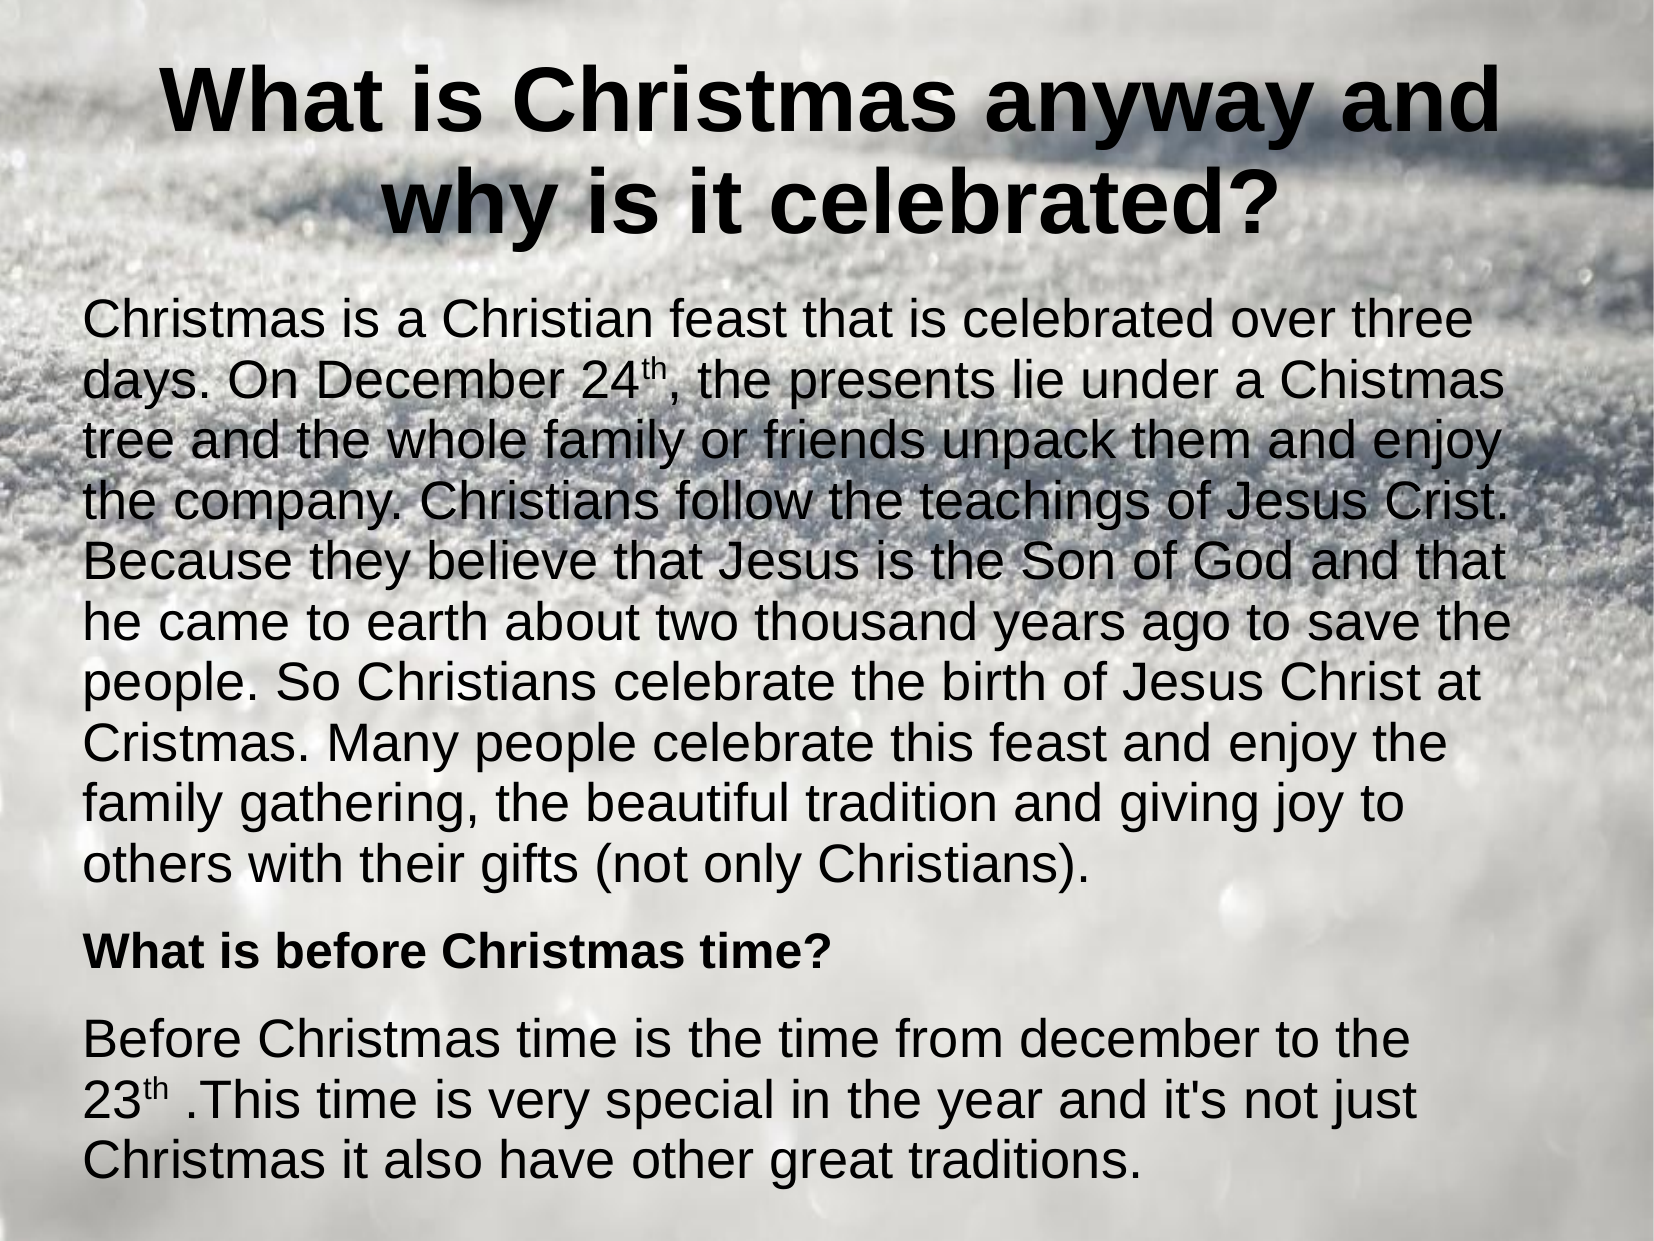

# What is Christmas anyway and why is it celebrated?
Christmas is a Christian feast that is celebrated over three days. On December 24th, the presents lie under a Chistmas tree and the whole family or friends unpack them and enjoy the company. Christians follow the teachings of Jesus Crist. Because they believe that Jesus is the Son of God and that he came to earth about two thousand years ago to save the people. So Christians celebrate the birth of Jesus Christ at Cristmas. Many people celebrate this feast and enjoy the family gathering, the beautiful tradition and giving joy to others with their gifts (not only Christians).
What is before Christmas time?
Before Christmas time is the time from december to the 23th .This time is very special in the year and it's not just Christmas it also have other great traditions.